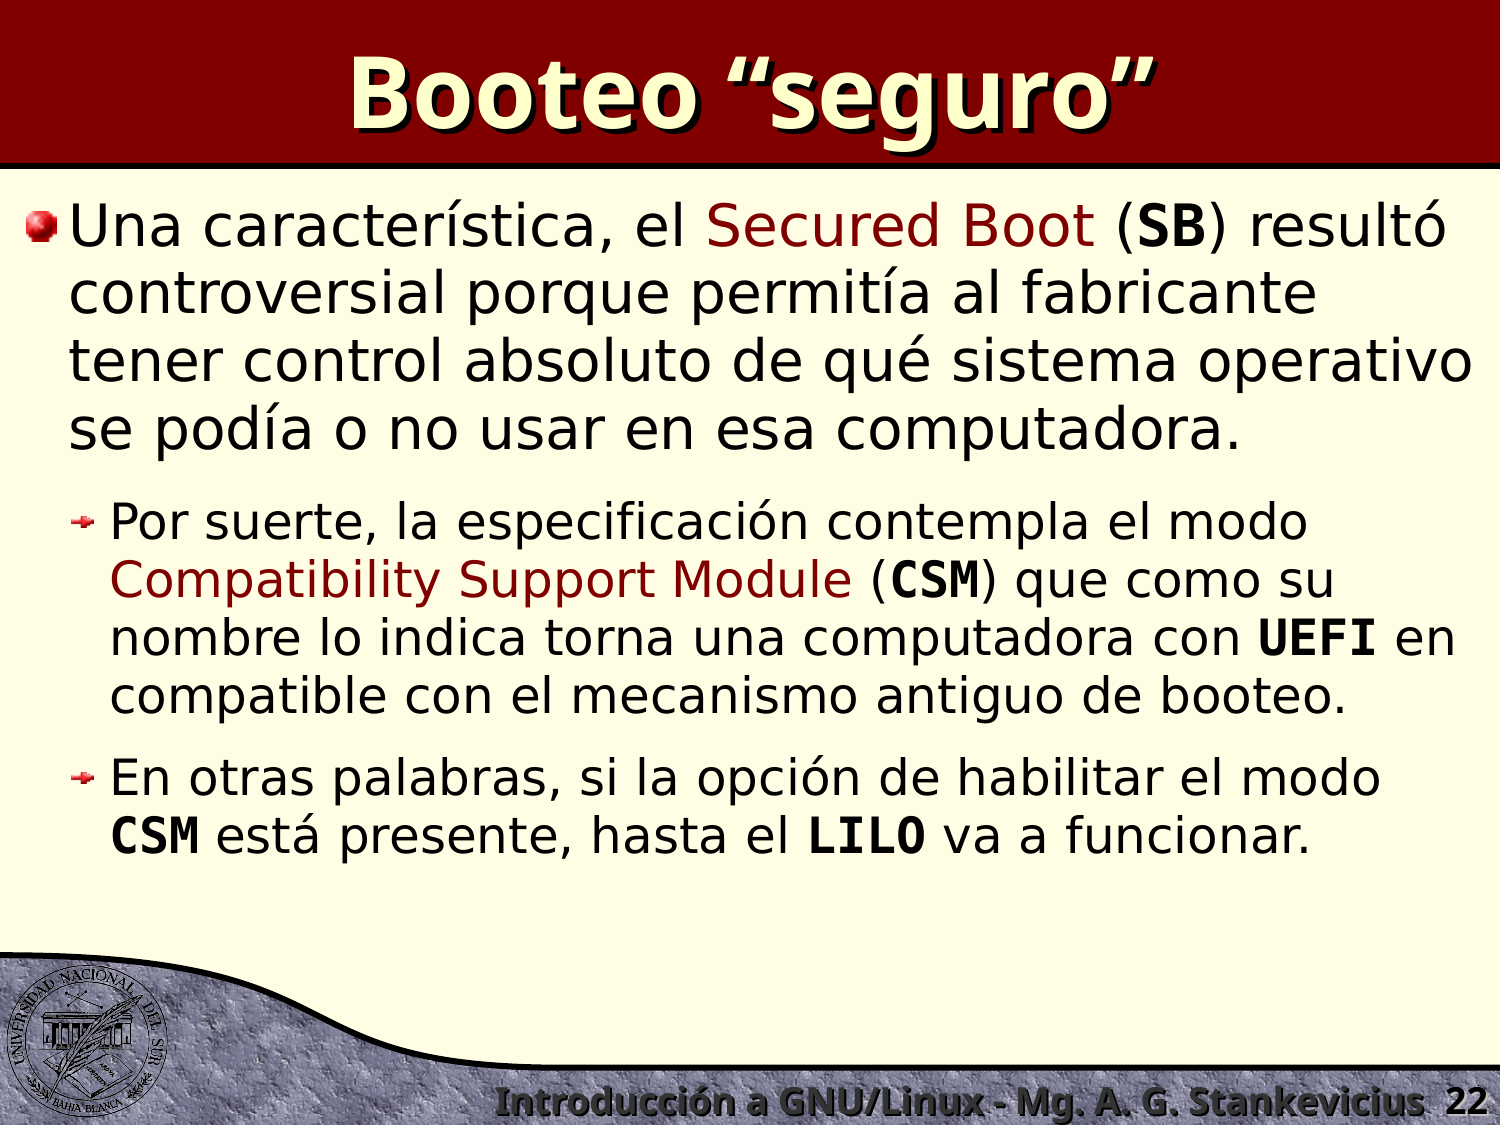

# Booteo “seguro”
Una característica, el Secured Boot (SB) resultó controversial porque permitía al fabricante tener control absoluto de qué sistema operativo se podía o no usar en esa computadora.
Por suerte, la especificación contempla el modo Compatibility Support Module (CSM) que como su nombre lo indica torna una computadora con UEFI en compatible con el mecanismo antiguo de booteo.
En otras palabras, si la opción de habilitar el modo CSM está presente, hasta el LILO va a funcionar.
22